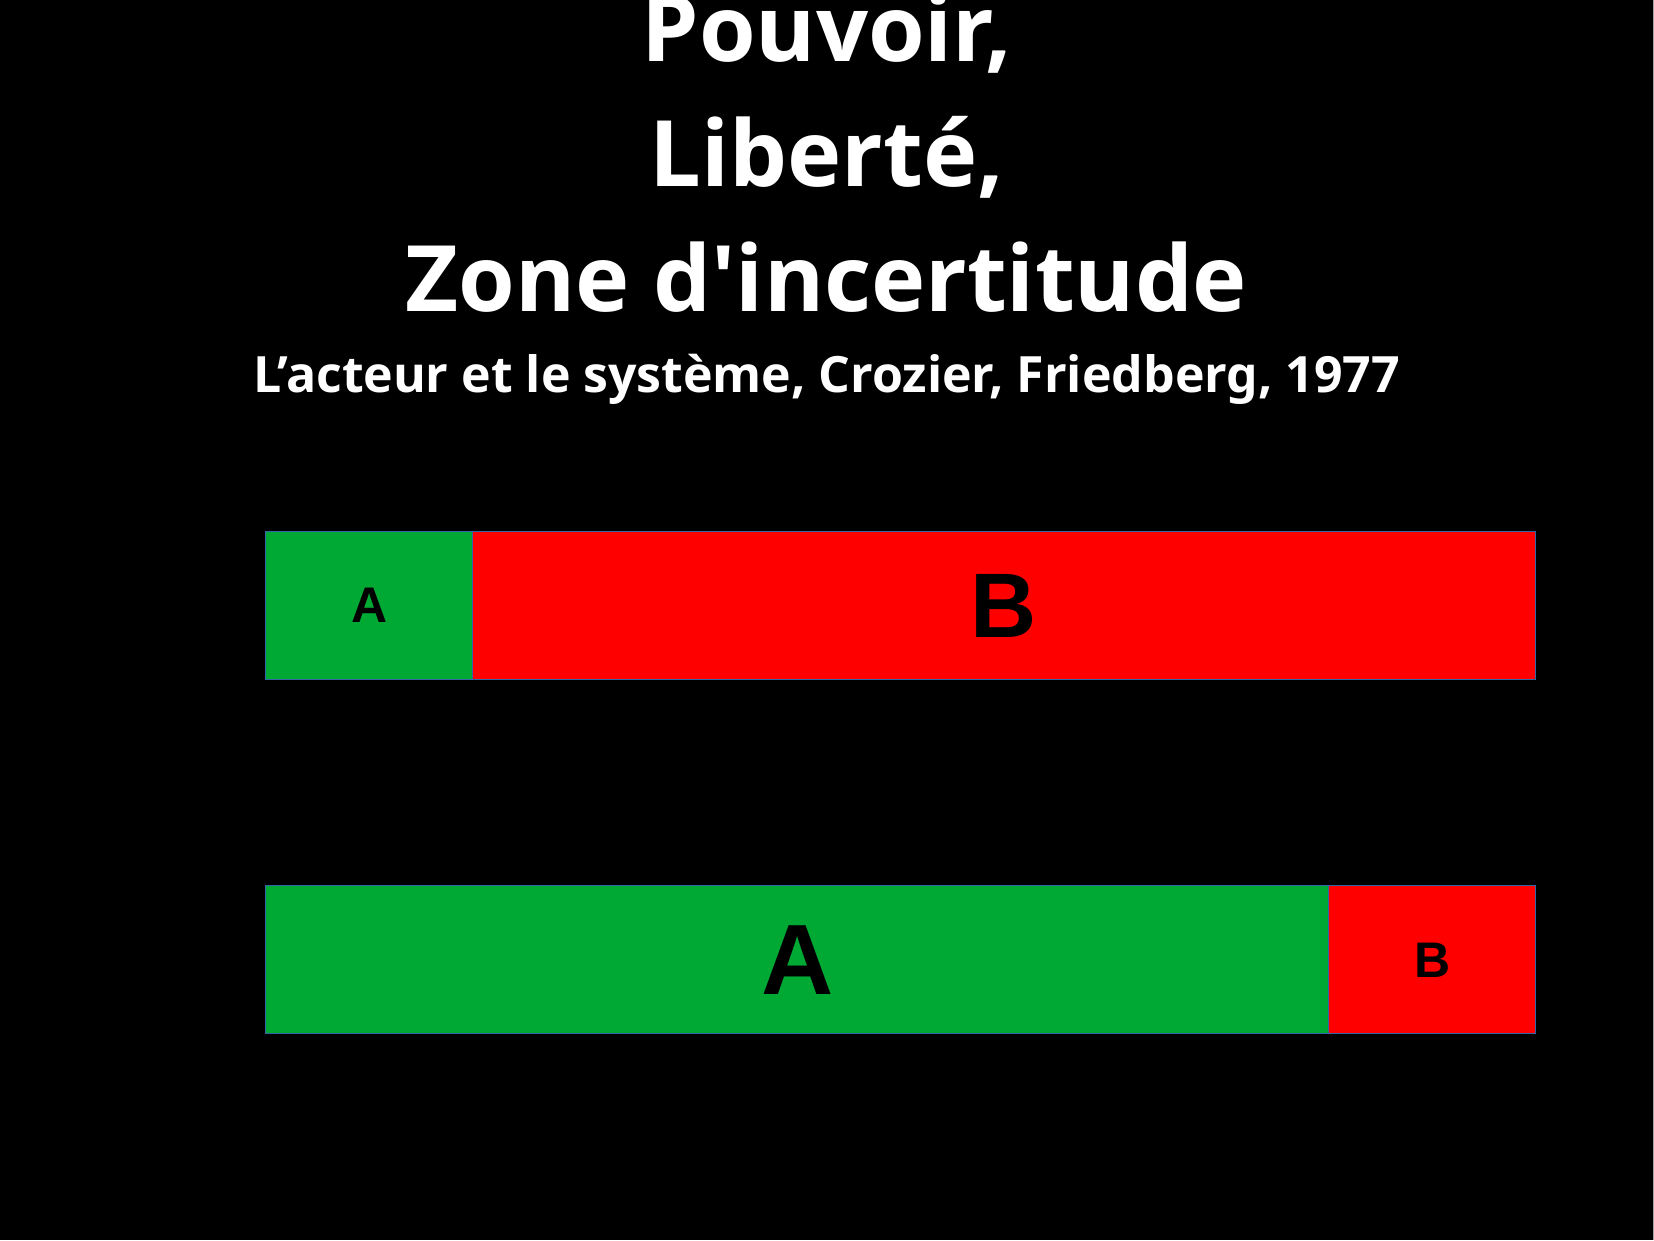

# Pouvoir, Liberté, Zone d'incertitude L’acteur et le système, Crozier, Friedberg, 1977
A
B
A
B